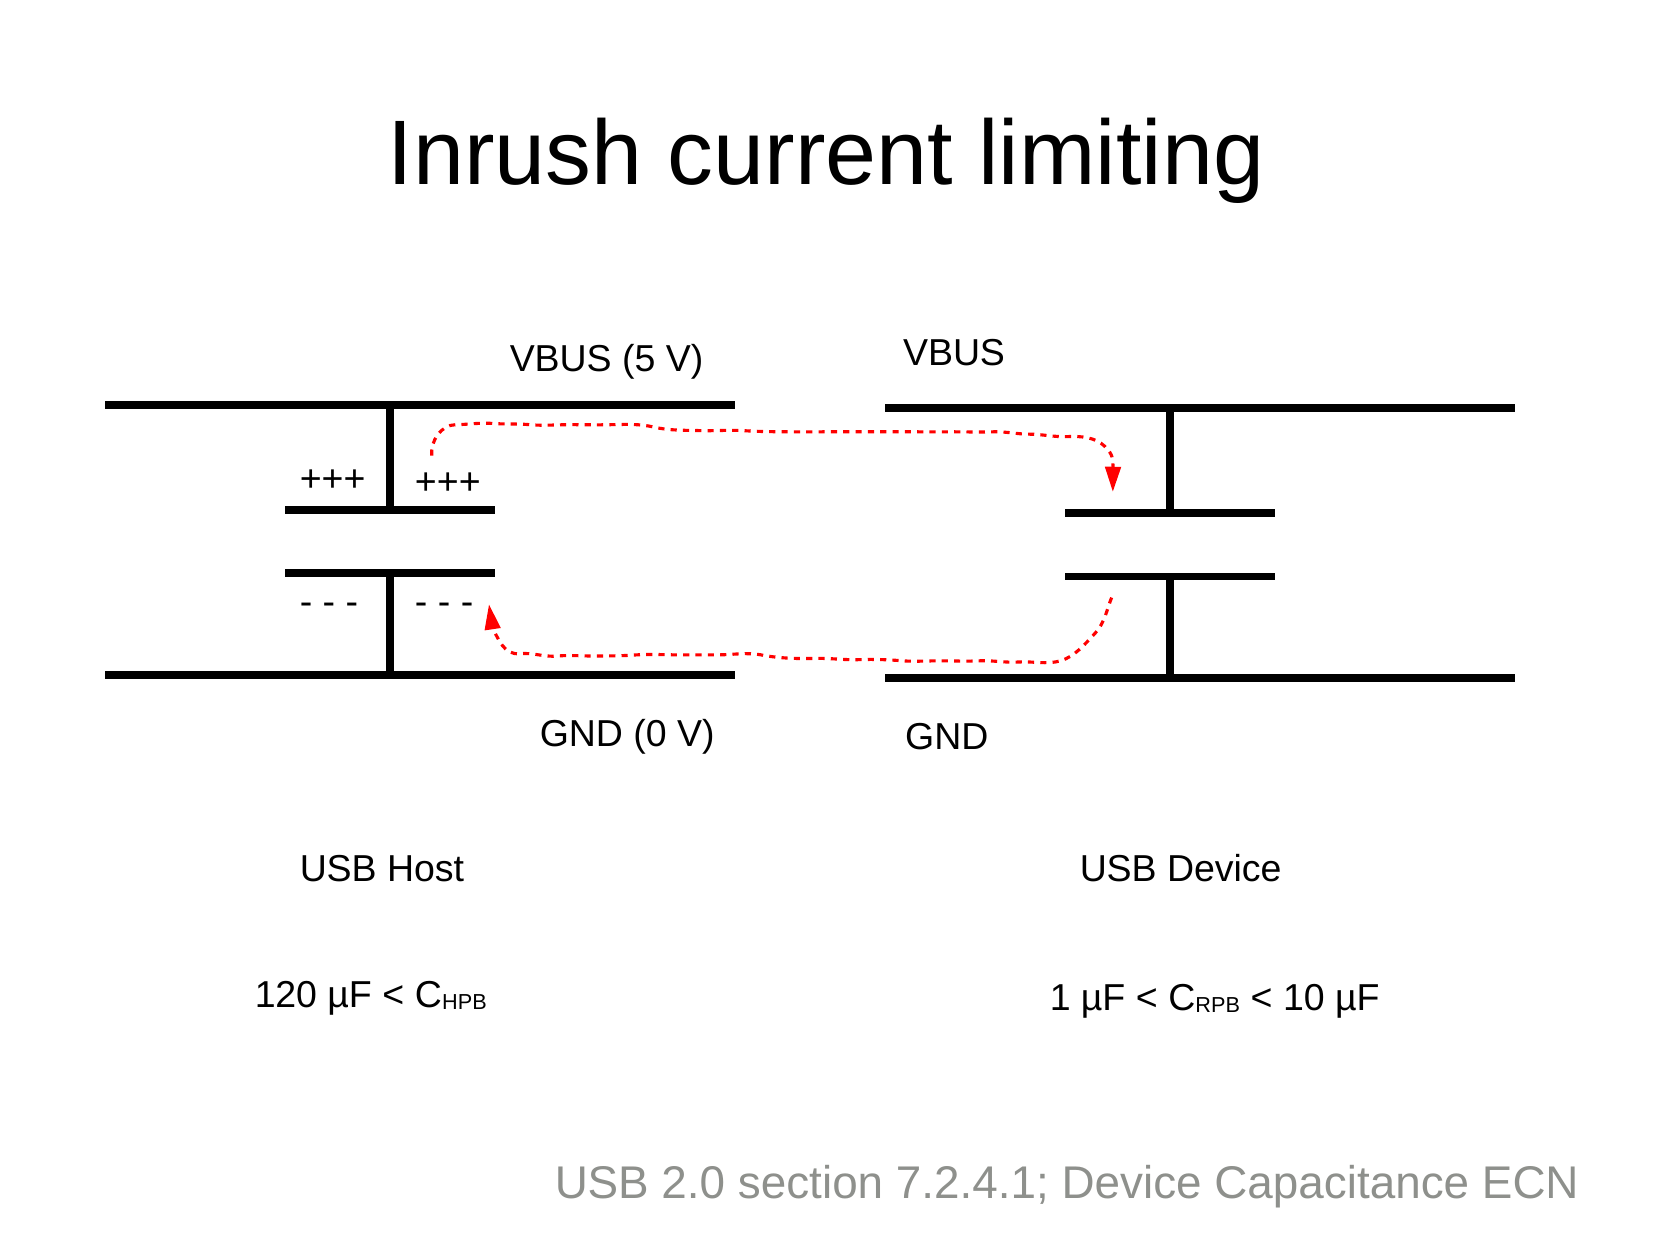

# Inrush current limiting
VBUS
VBUS (5 V)
+++
+++
- - -
- - -
GND (0 V)
GND
USB Host
USB Device
120 µF < CHPB
1 µF < CRPB < 10 µF
USB 2.0 section 7.2.4.1; Device Capacitance ECN